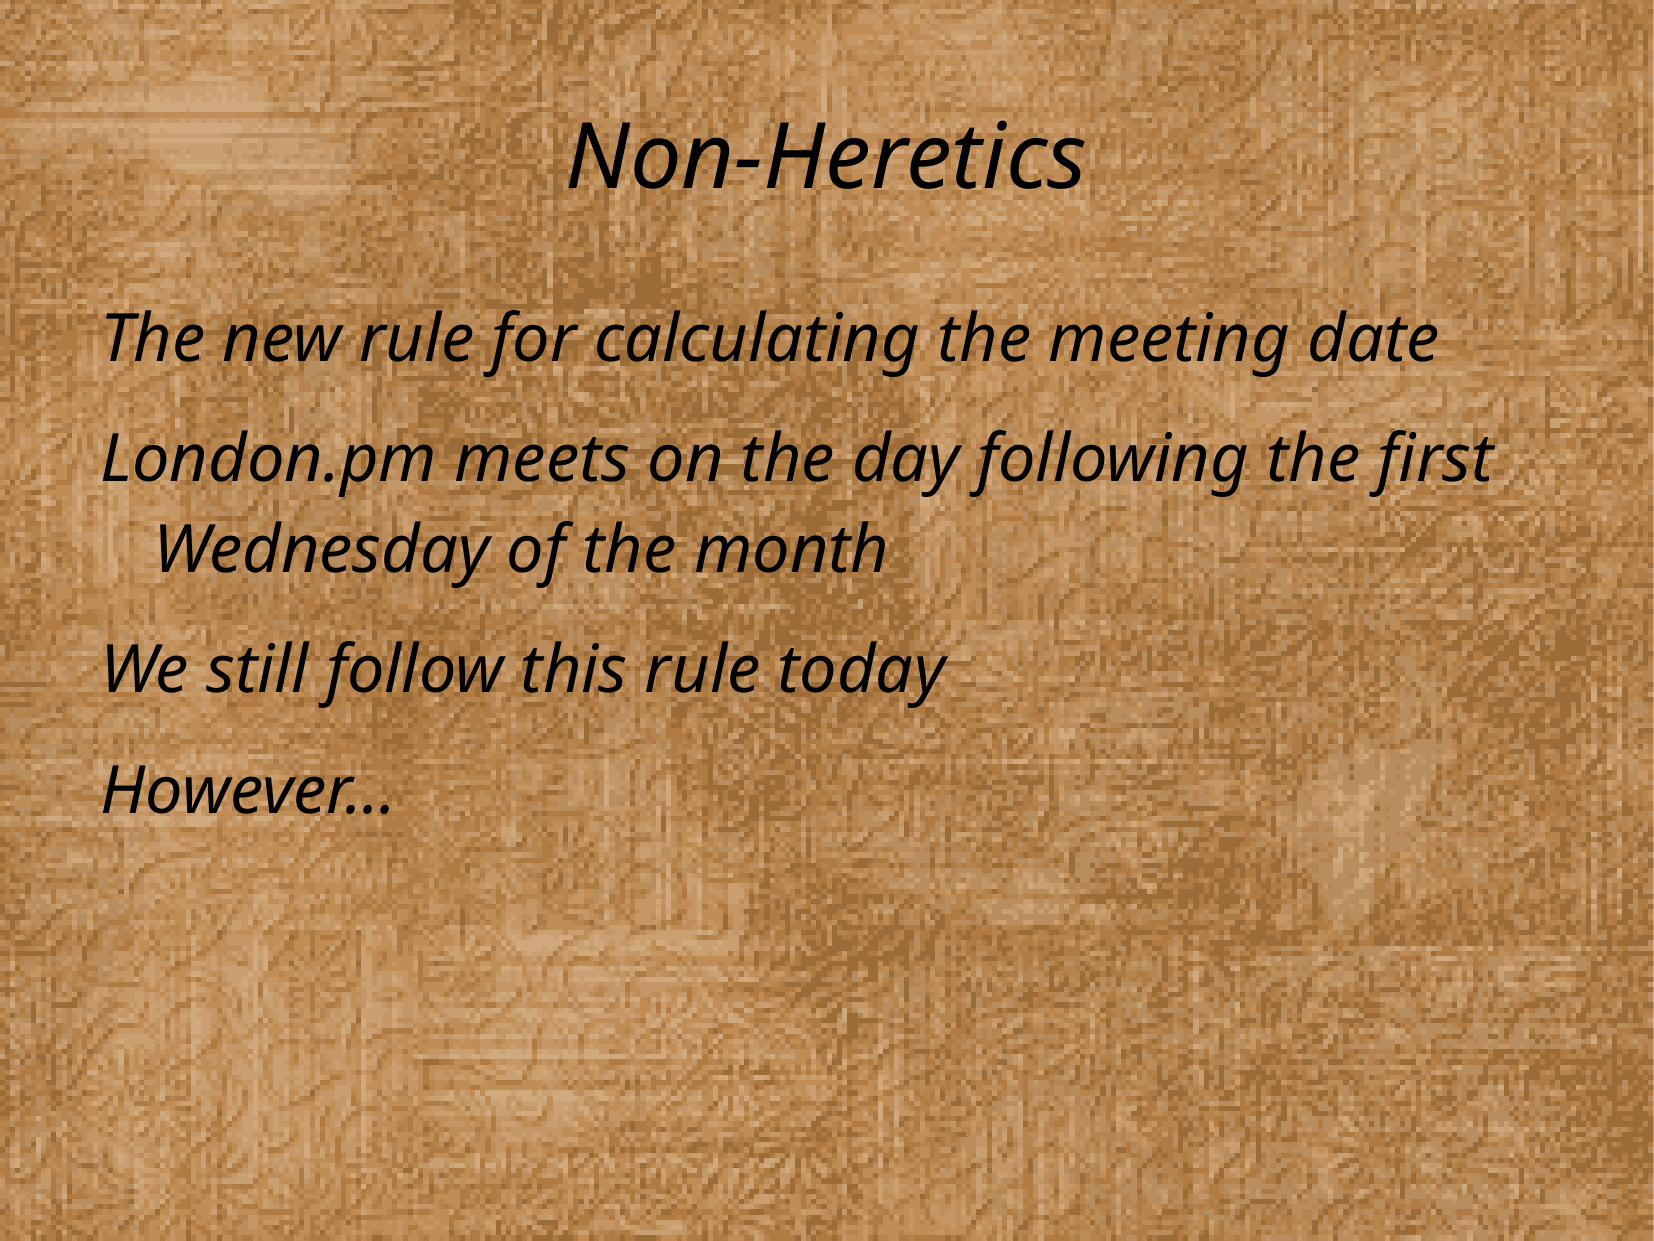

# Non-Heretics
The new rule for calculating the meeting date
London.pm meets on the day following the first Wednesday of the month
We still follow this rule today
However...